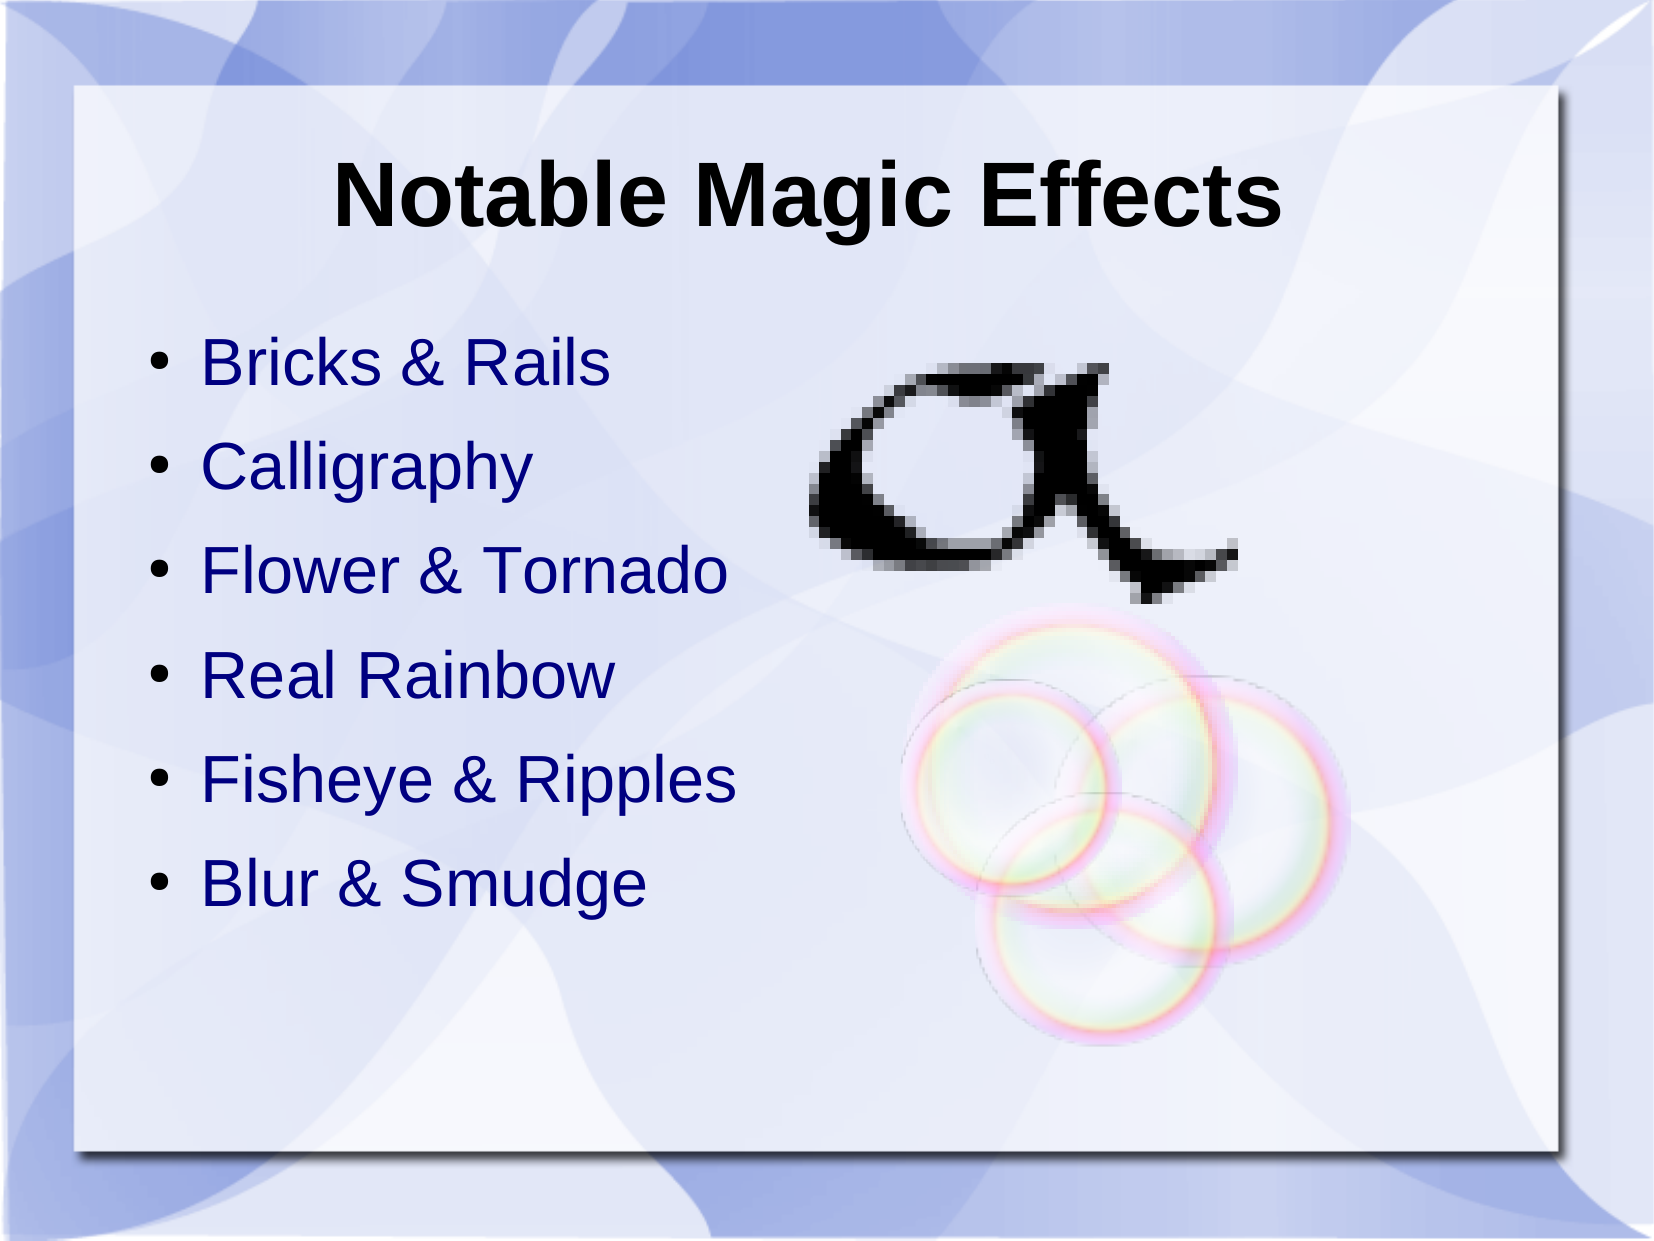

# Notable Magic Effects
Bricks & Rails
Calligraphy
Flower & Tornado
Real Rainbow
Fisheye & Ripples
Blur & Smudge